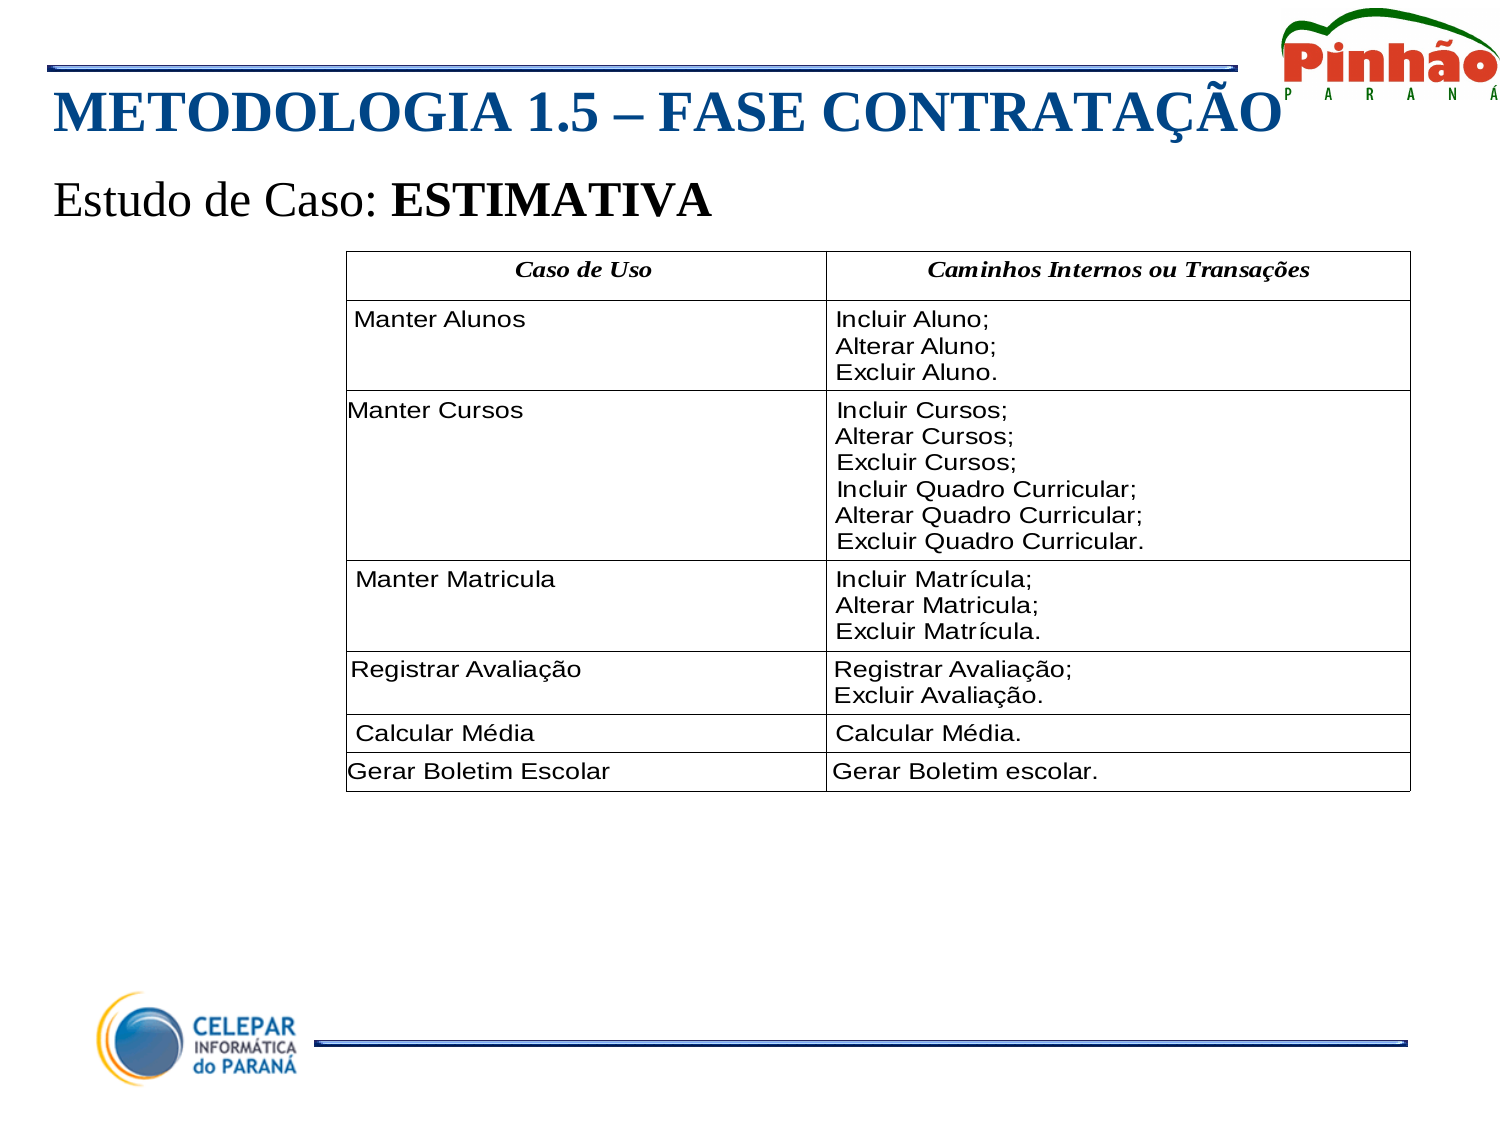

#
METODOLOGIA 1.5 – FASE CONTRATAÇÃO
Estudo de Caso: ESTIMATIVA